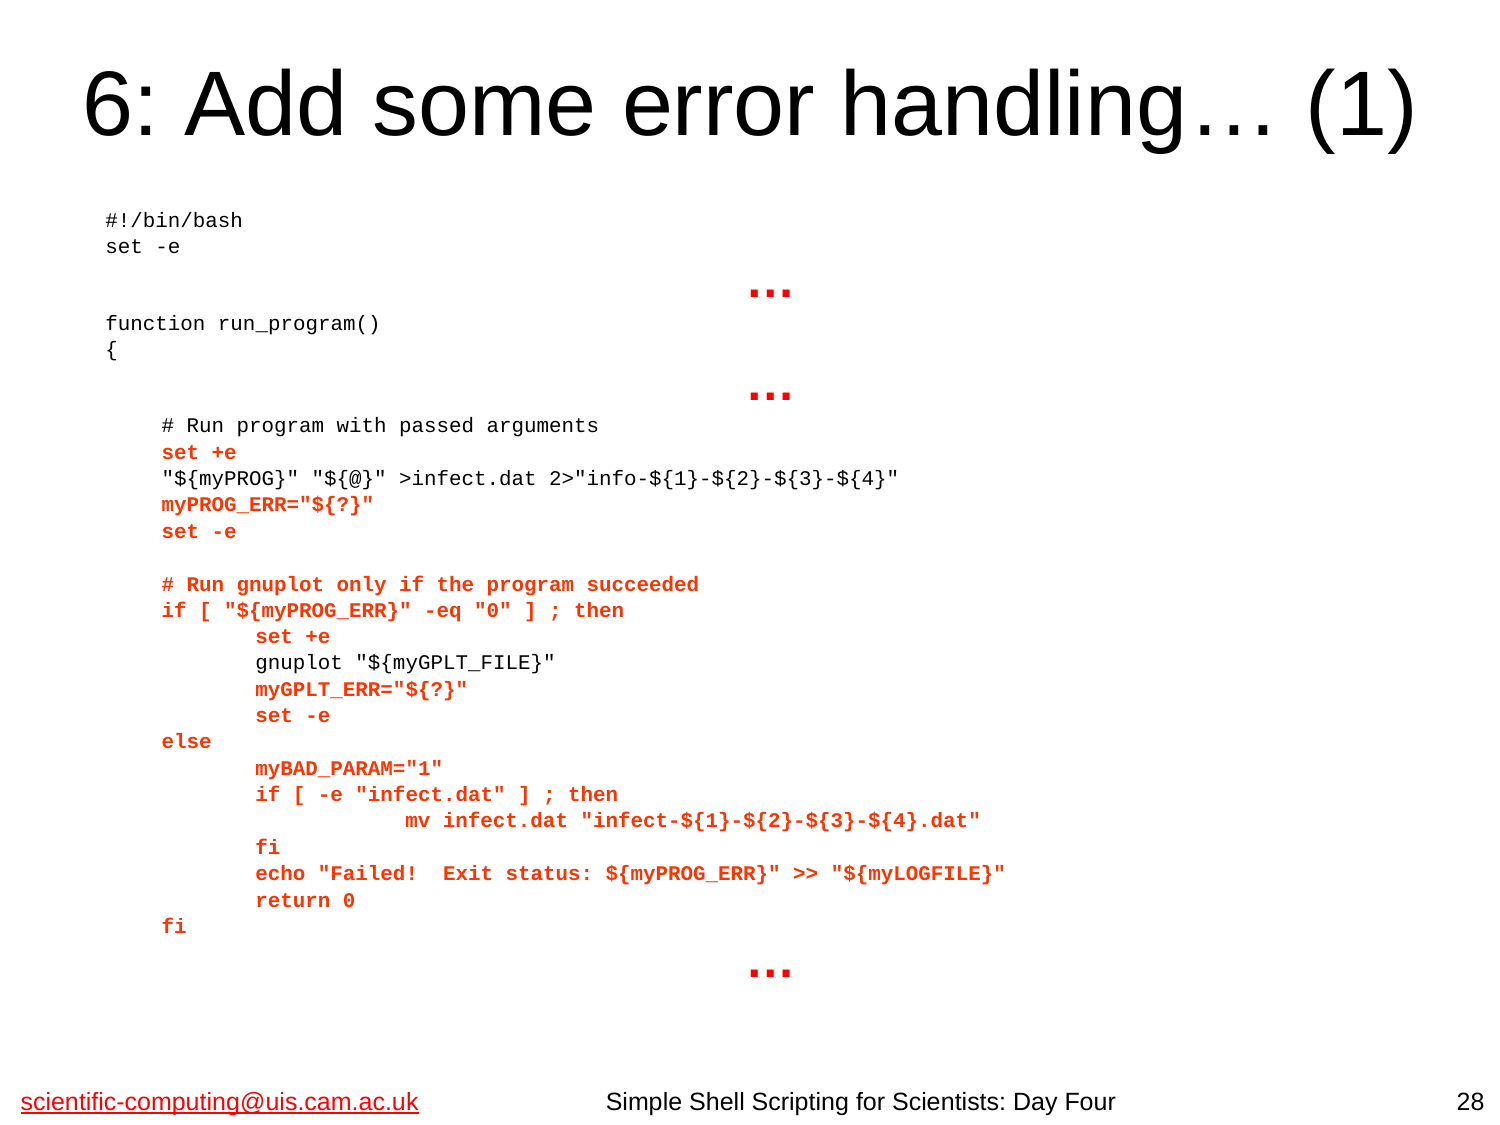

# 6: Add some error handling… (1)
#!/bin/bash
set -e
…
function run_program()
{
…
	# Run program with passed arguments
	set +e
	"${myPROG}" "${@}" >infect.dat 2>"info-${1}-${2}-${3}-${4}"
	myPROG_ERR="${?}"
	set -e
	# Run gnuplot only if the program succeeded
	if [ "${myPROG_ERR}" -eq "0" ] ; then
		set +e
		gnuplot "${myGPLT_FILE}"
		myGPLT_ERR="${?}"
		set -e
	else
		myBAD_PARAM="1"
		if [ -e "infect.dat" ] ; then
			mv infect.dat "infect-${1}-${2}-${3}-${4}.dat"
		fi
		echo "Failed! Exit status: ${myPROG_ERR}" >> "${myLOGFILE}"
		return 0
	fi
…
escience-support@ucs.cam.ac.uk	Simple Shell Scripting for Scientists: Day Three
28